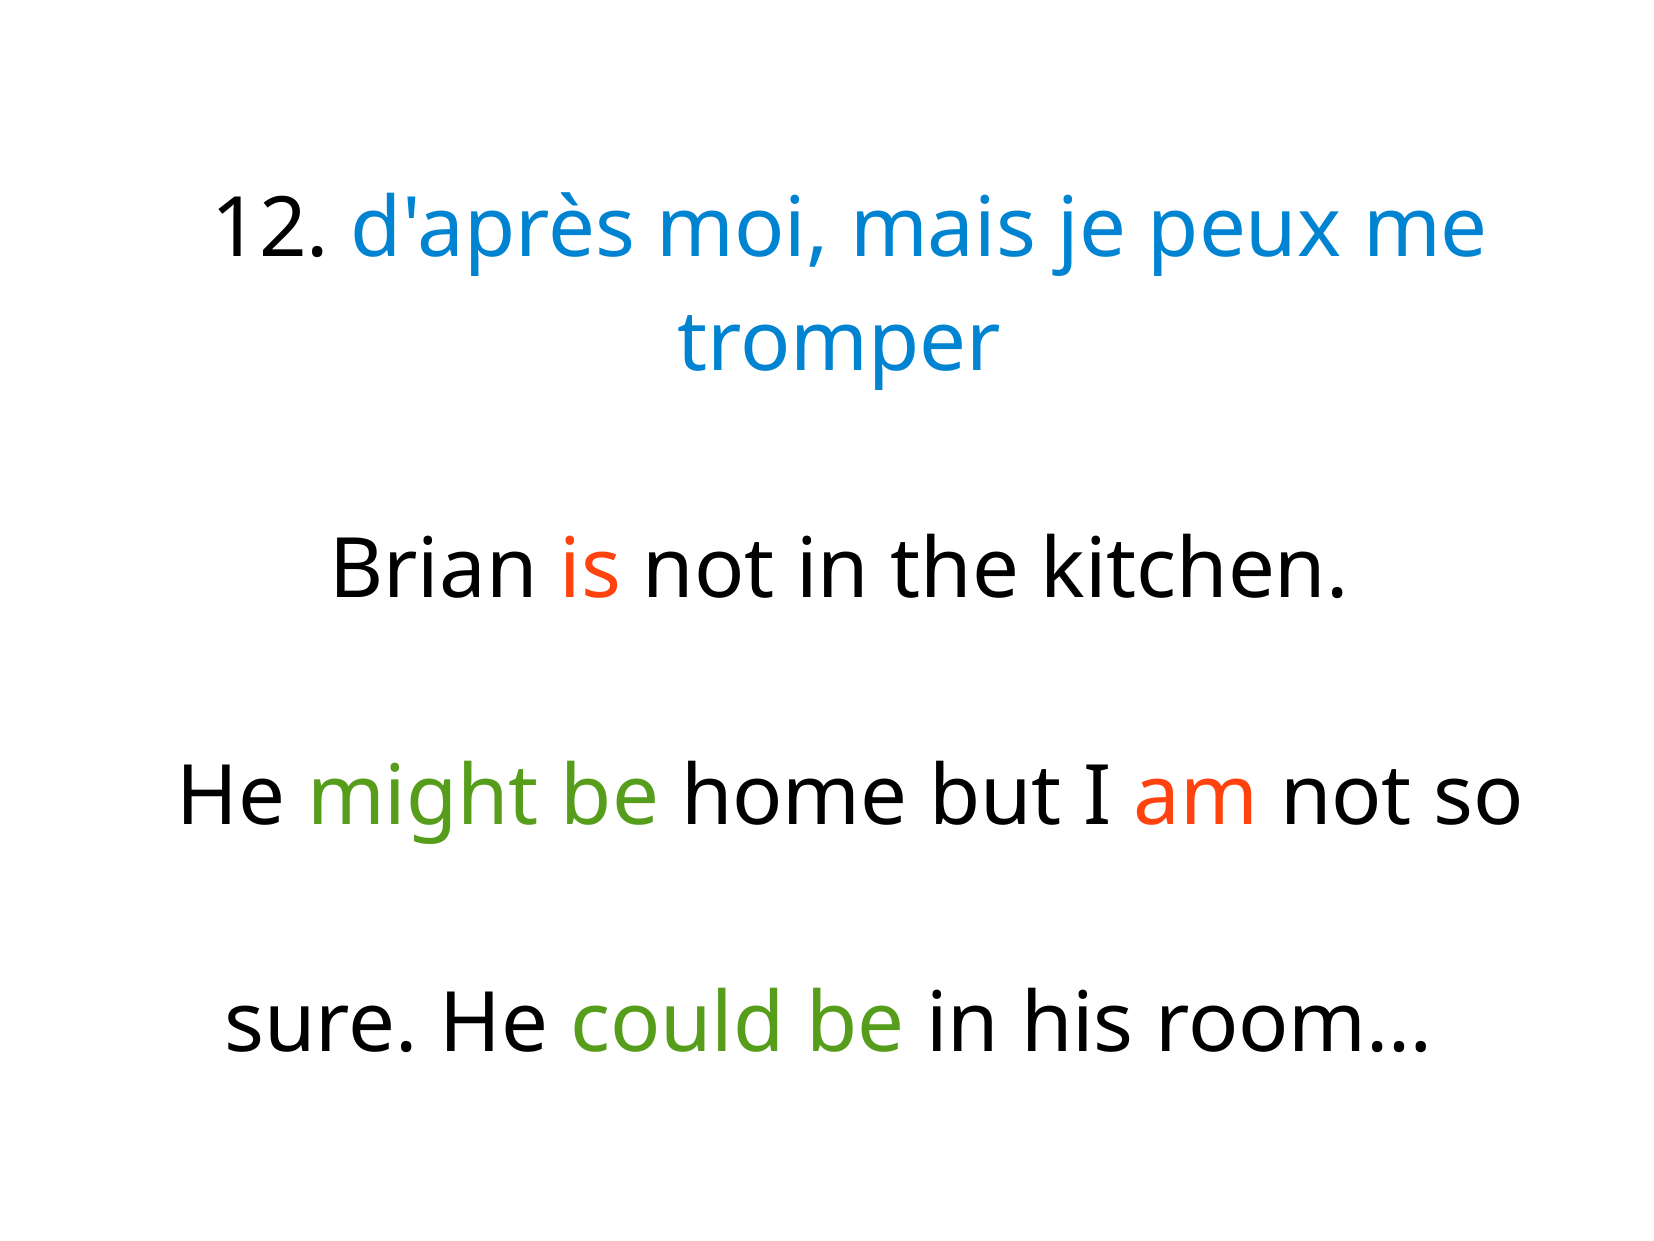

12. d'après moi, mais je peux me tromper
Brian is not in the kitchen.
He might be home but I am not so sure. He could be in his room…